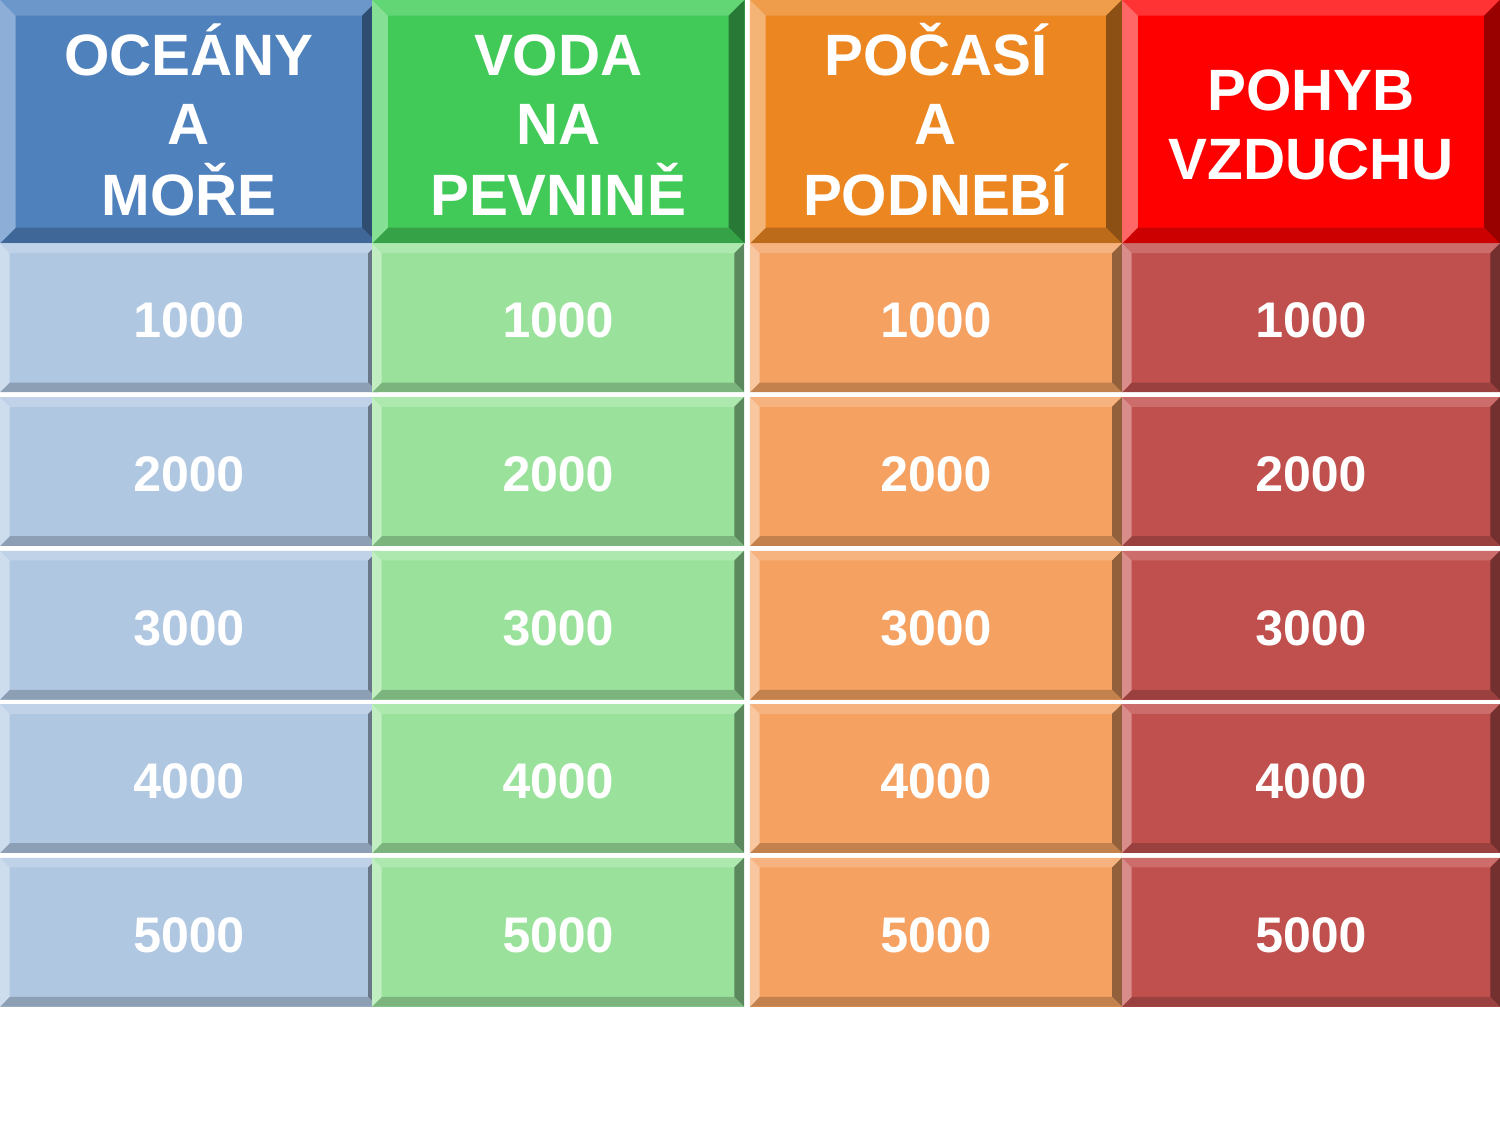

OCEÁNY
A
MOŘE
VODA
NA
PEVNINĚ
POČASÍ
A
PODNEBÍ
POHYB
VZDUCHU
#
1000
1000
1000
1000
2000
2000
2000
2000
3000
3000
3000
3000
4000
4000
4000
4000
5000
5000
5000
5000